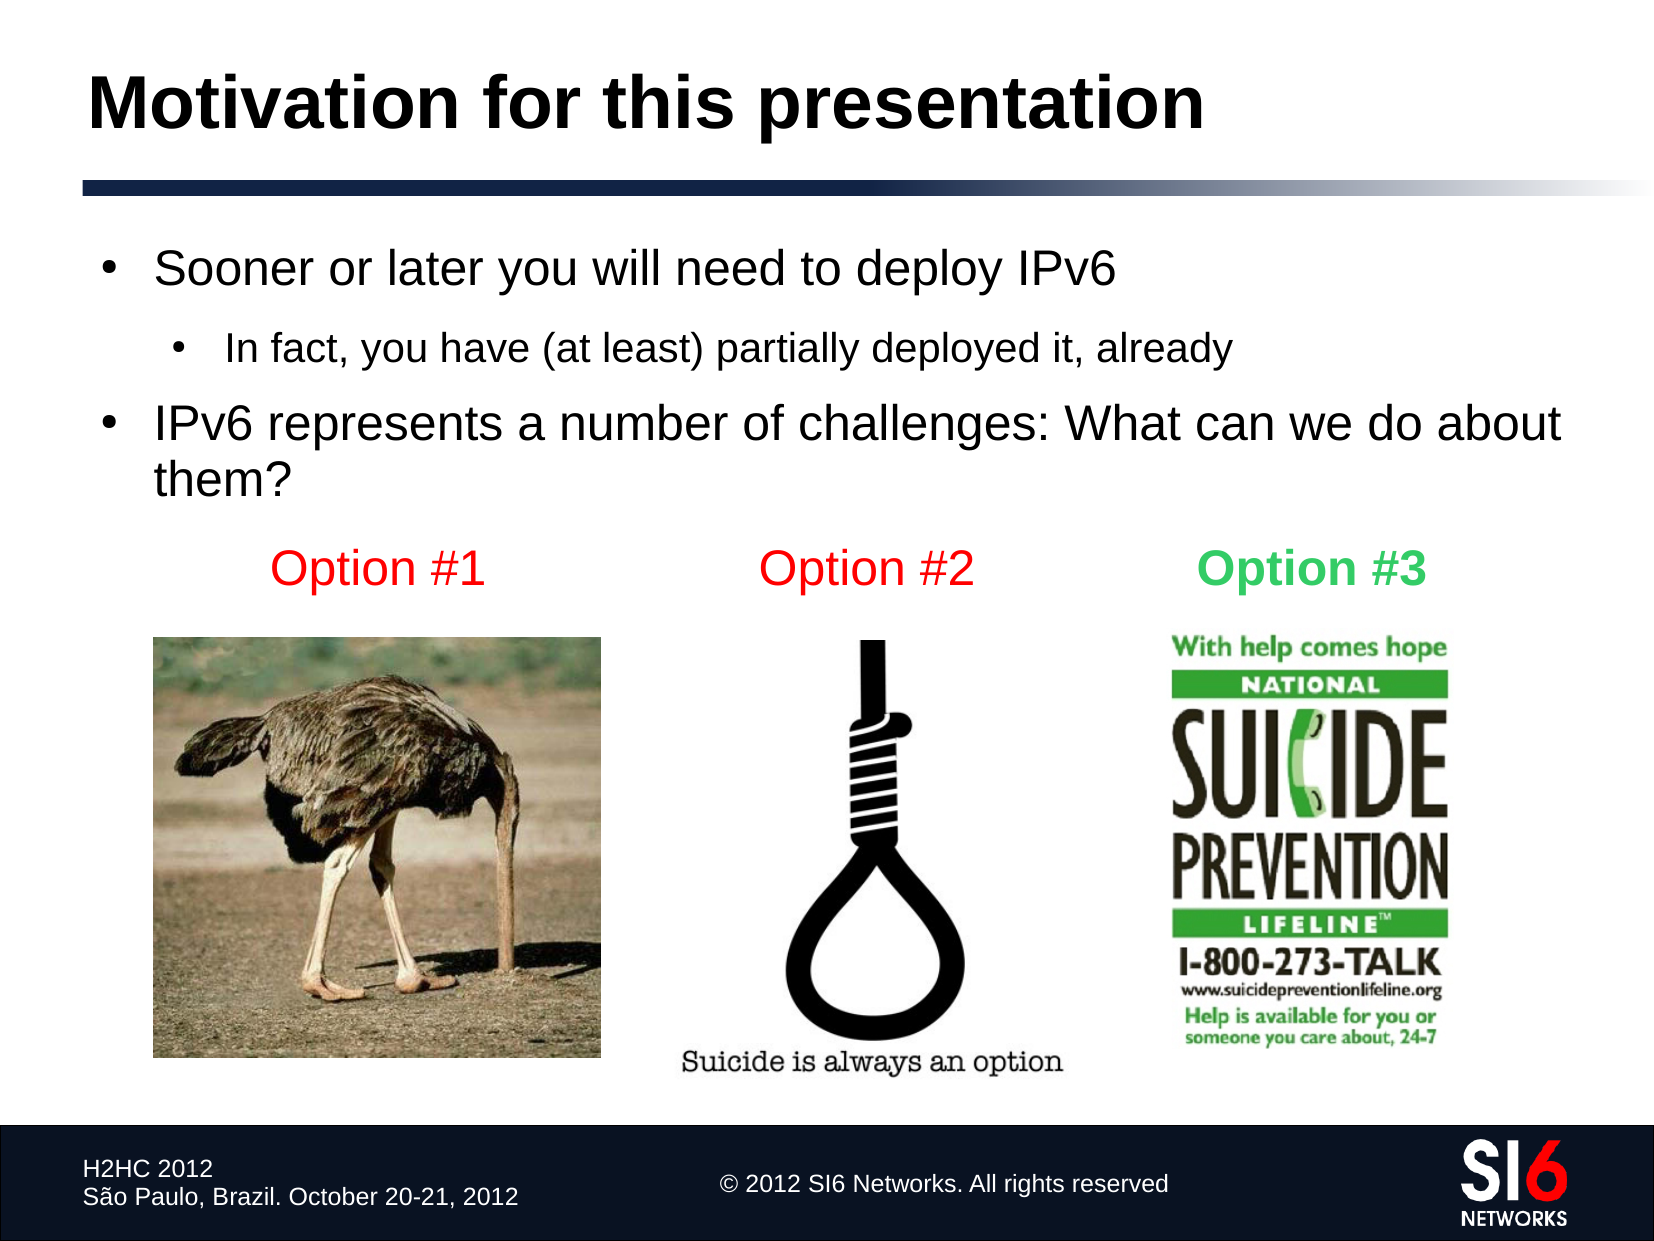

# Motivation for this presentation
Sooner or later you will need to deploy IPv6
In fact, you have (at least) partially deployed it, already
IPv6 represents a number of challenges: What can we do about them?
Option #1
Option #2
Option #3